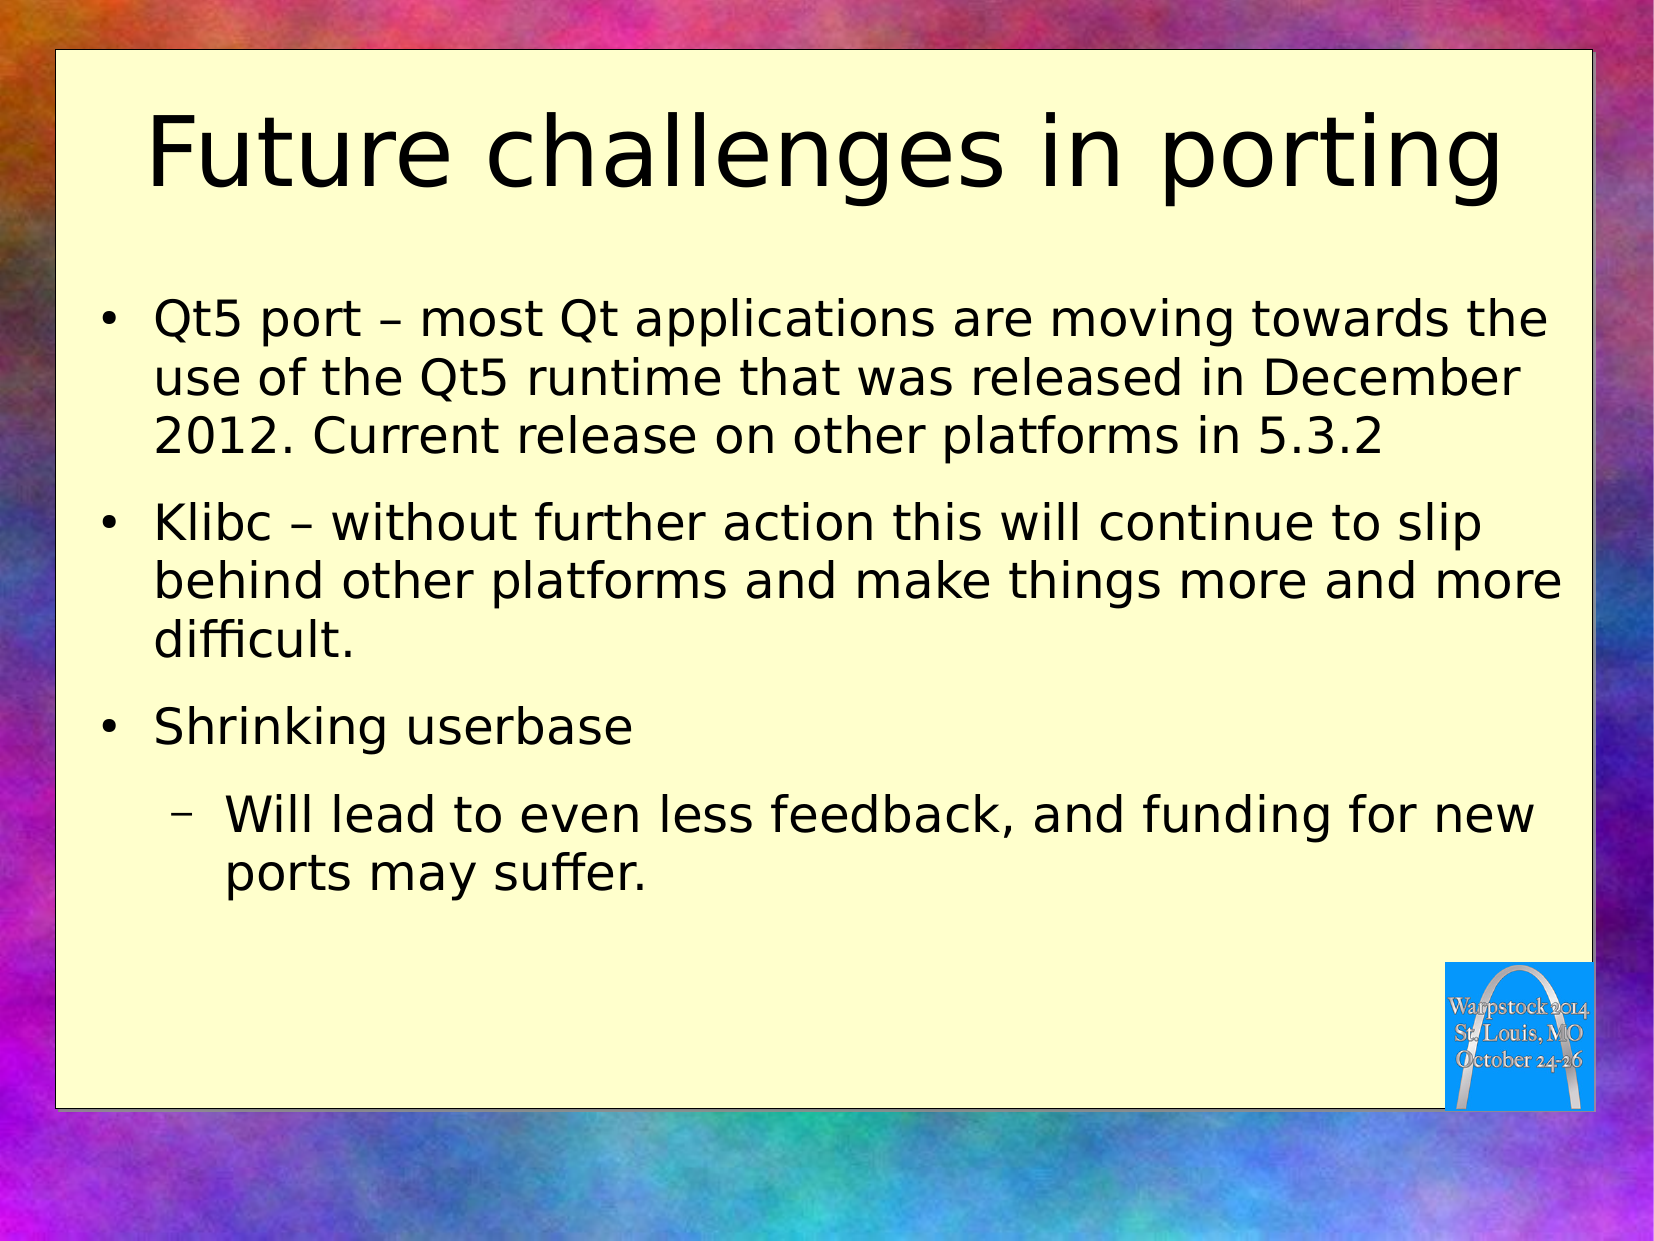

# Future challenges in porting
Qt5 port – most Qt applications are moving towards the use of the Qt5 runtime that was released in December 2012. Current release on other platforms in 5.3.2
Klibc – without further action this will continue to slip behind other platforms and make things more and more difficult.
Shrinking userbase
Will lead to even less feedback, and funding for new ports may suffer.